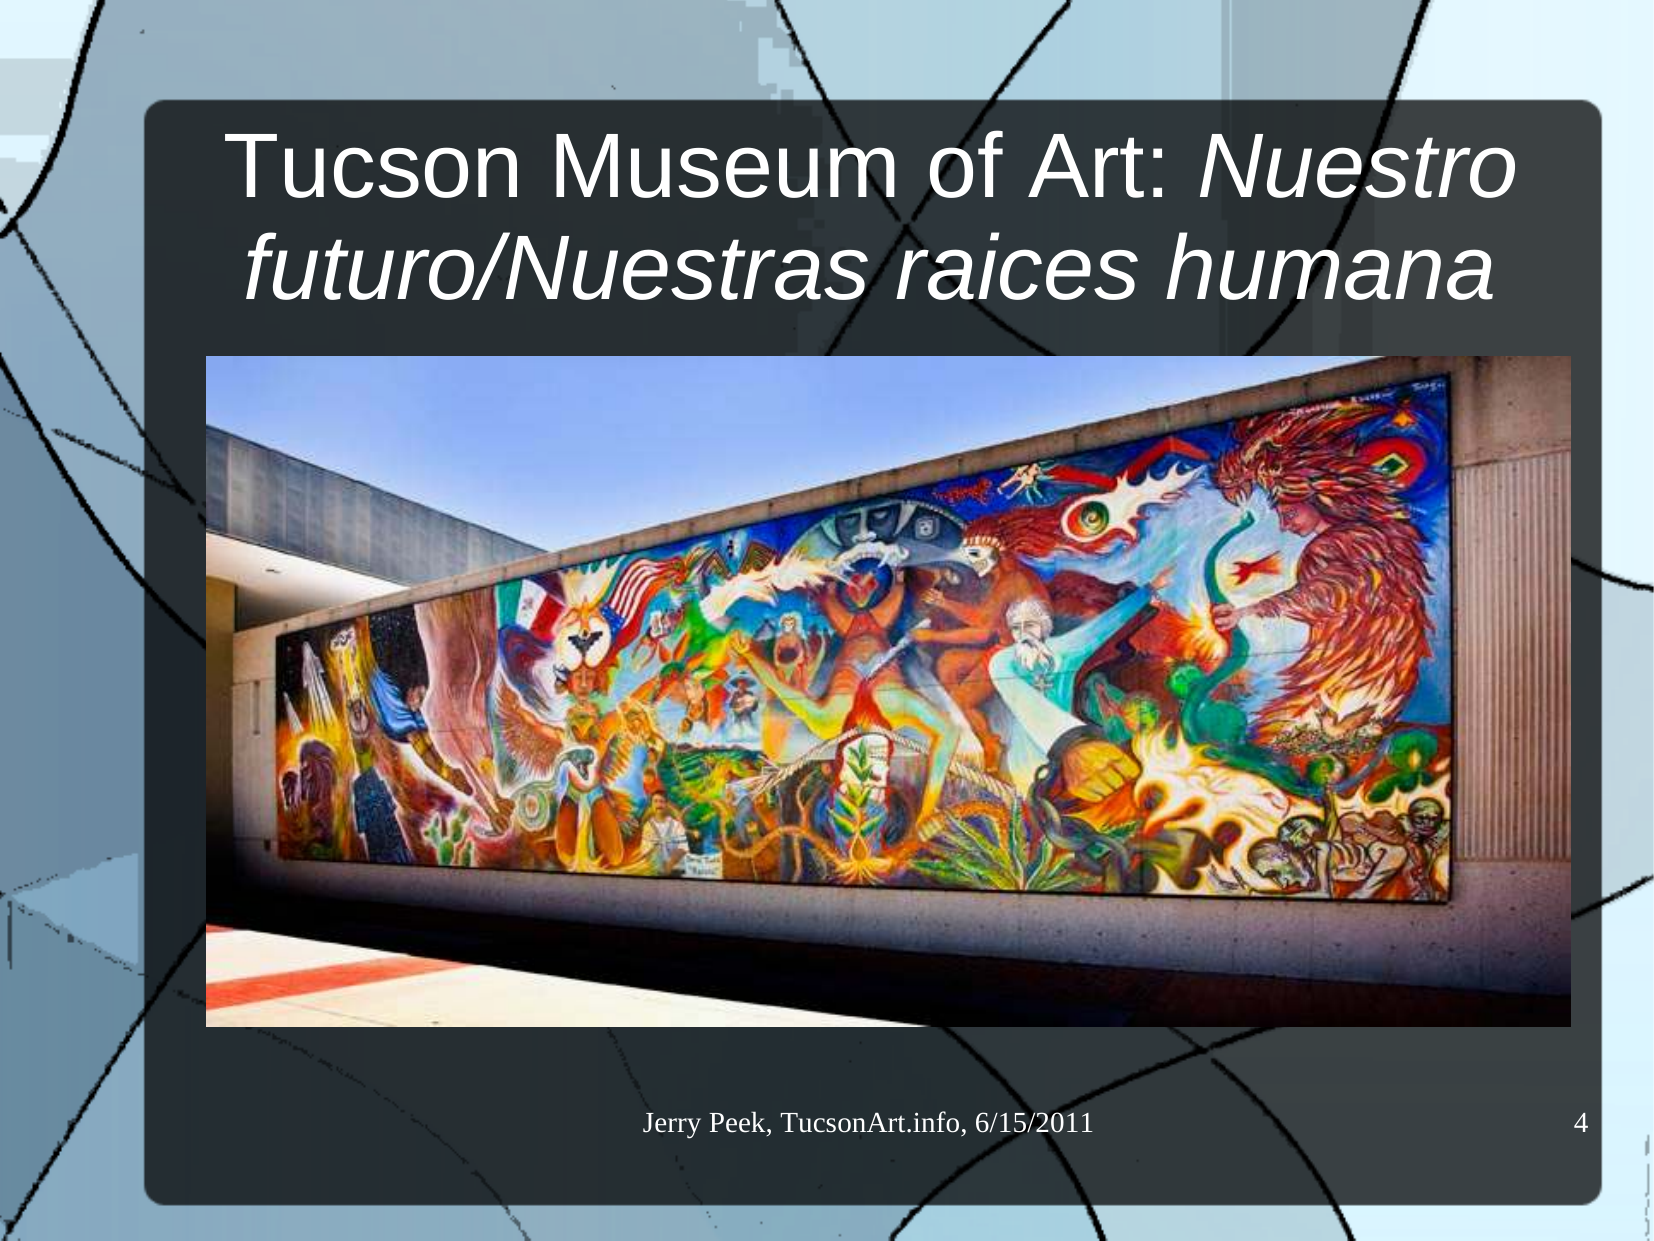

# Tucson Museum of Art: Nuestro futuro/Nuestras raices humana
Jerry Peek, TucsonArt.info, 6/15/2011
4